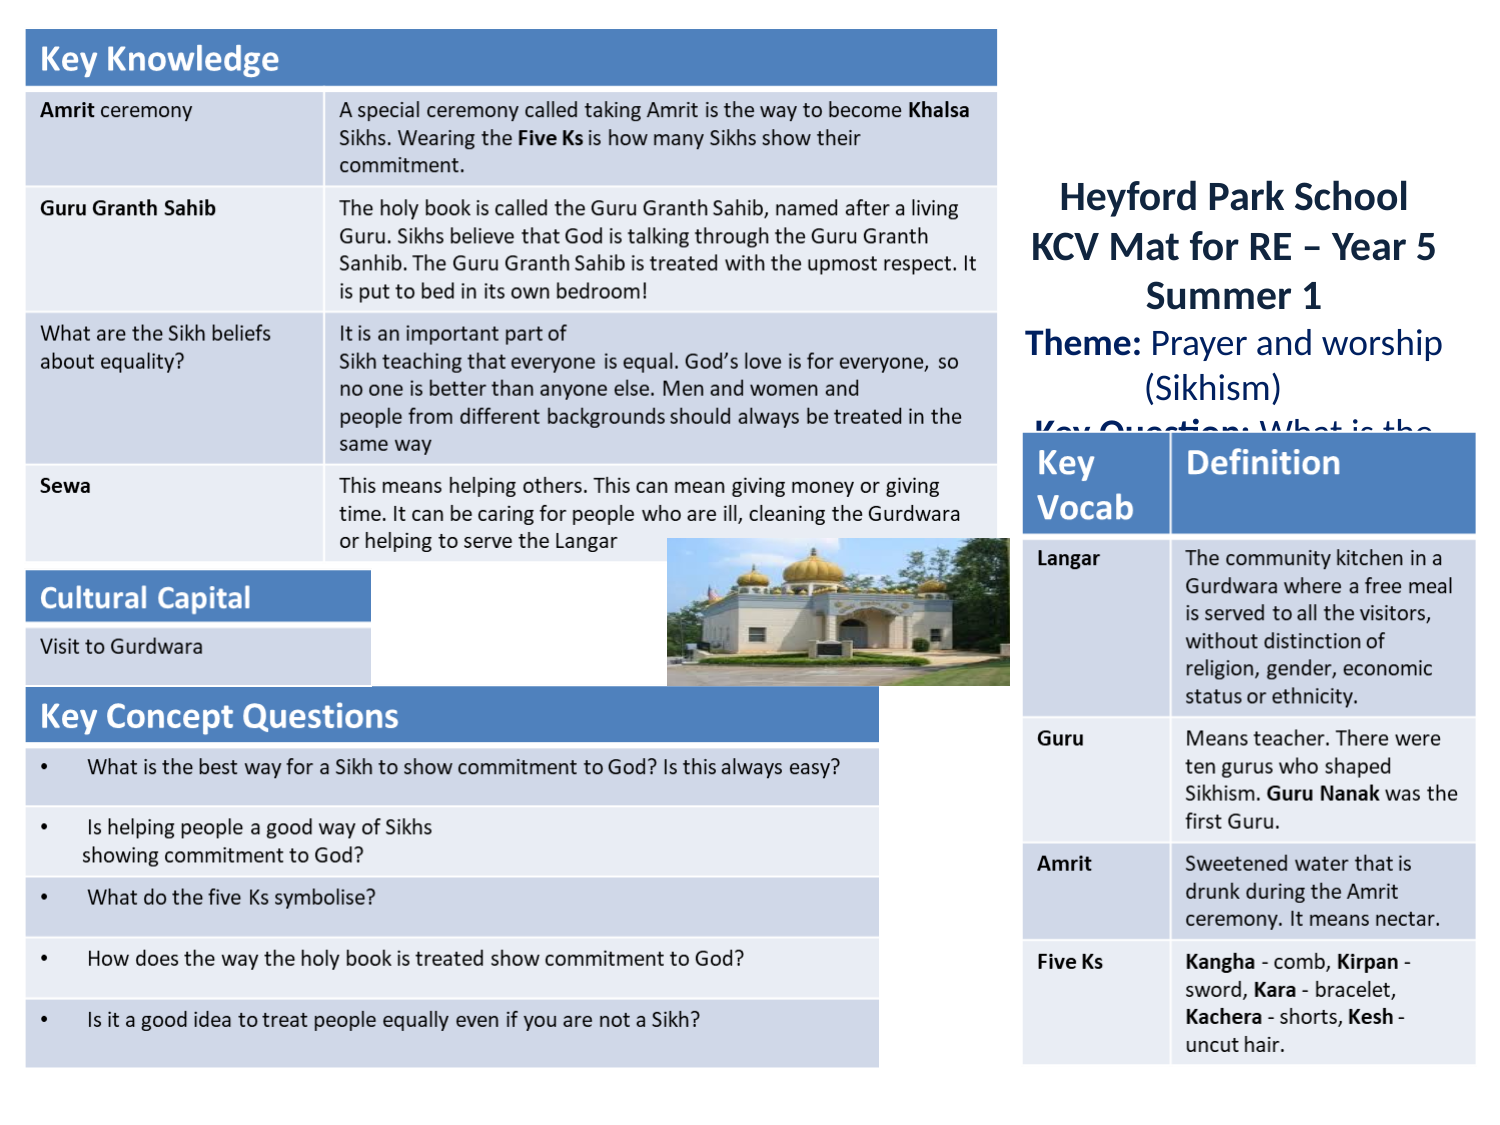

# Heyford Park School KCV Mat for RE – Year 5 Summer 1 Theme: Prayer and worship (Sikhism) Key Question: What is the best way for a Sikh to show commitment to God?